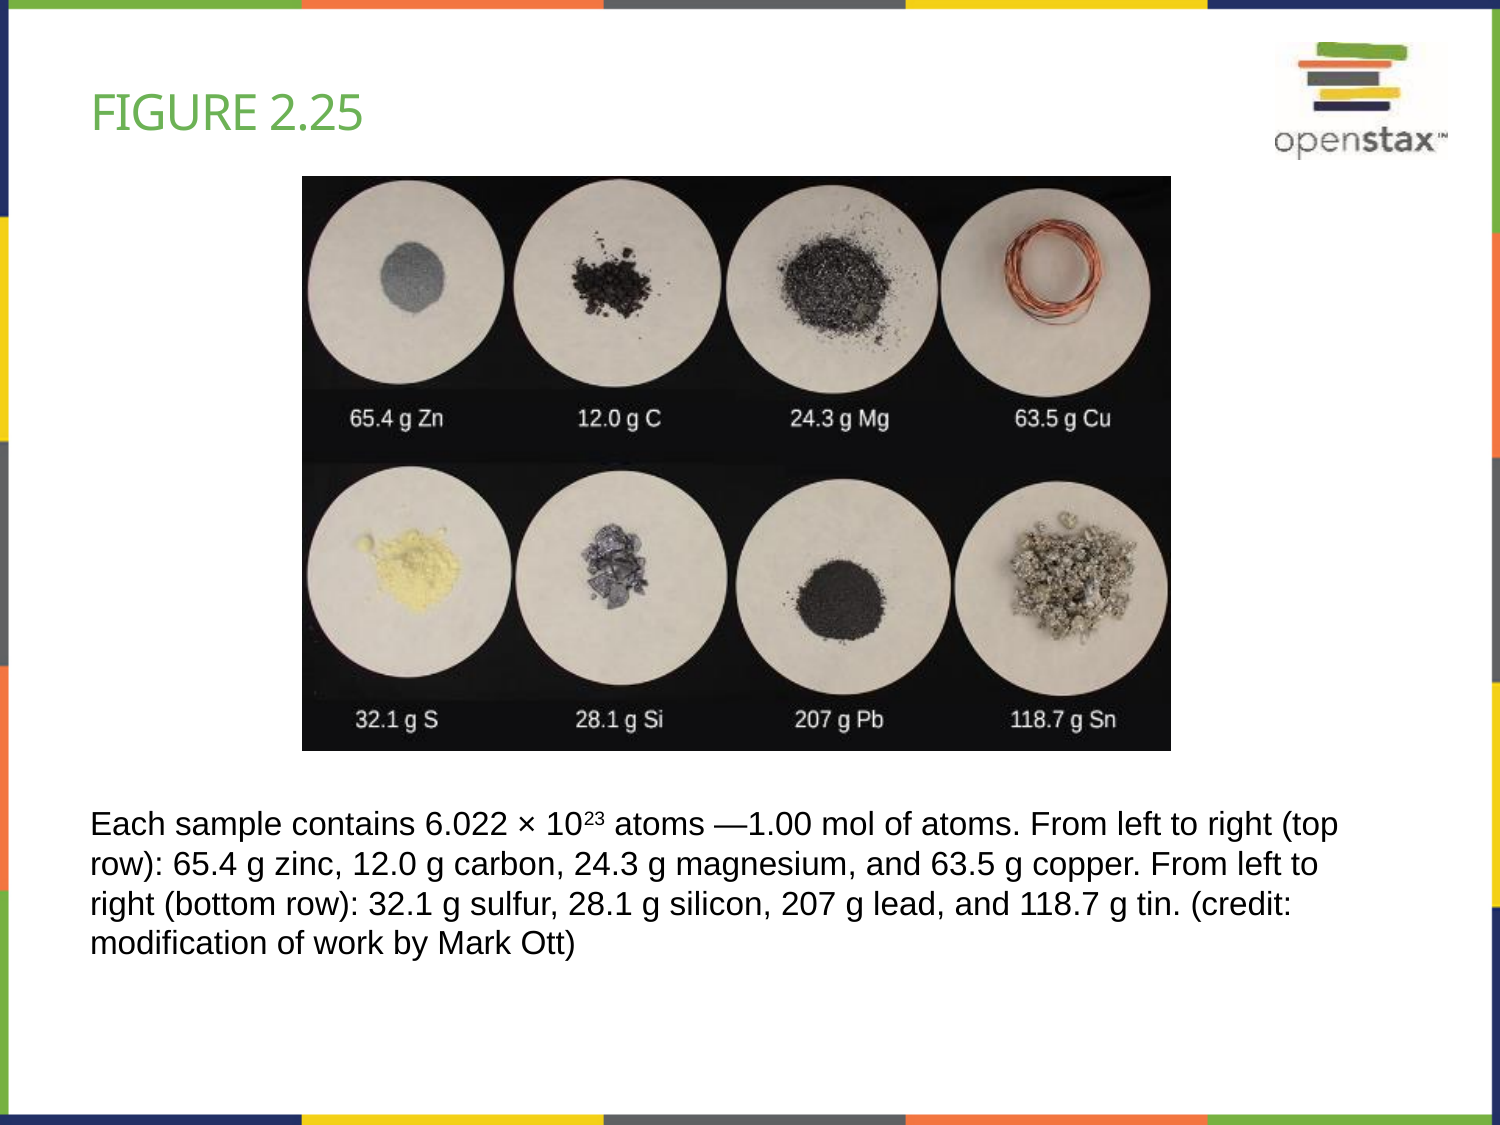

Figure 2.25
Each sample contains 6.022 × 1023 atoms —1.00 mol of atoms. From left to right (top row): 65.4 g zinc, 12.0 g carbon, 24.3 g magnesium, and 63.5 g copper. From left to right (bottom row): 32.1 g sulfur, 28.1 g silicon, 207 g lead, and 118.7 g tin. (credit: modification of work by Mark Ott)